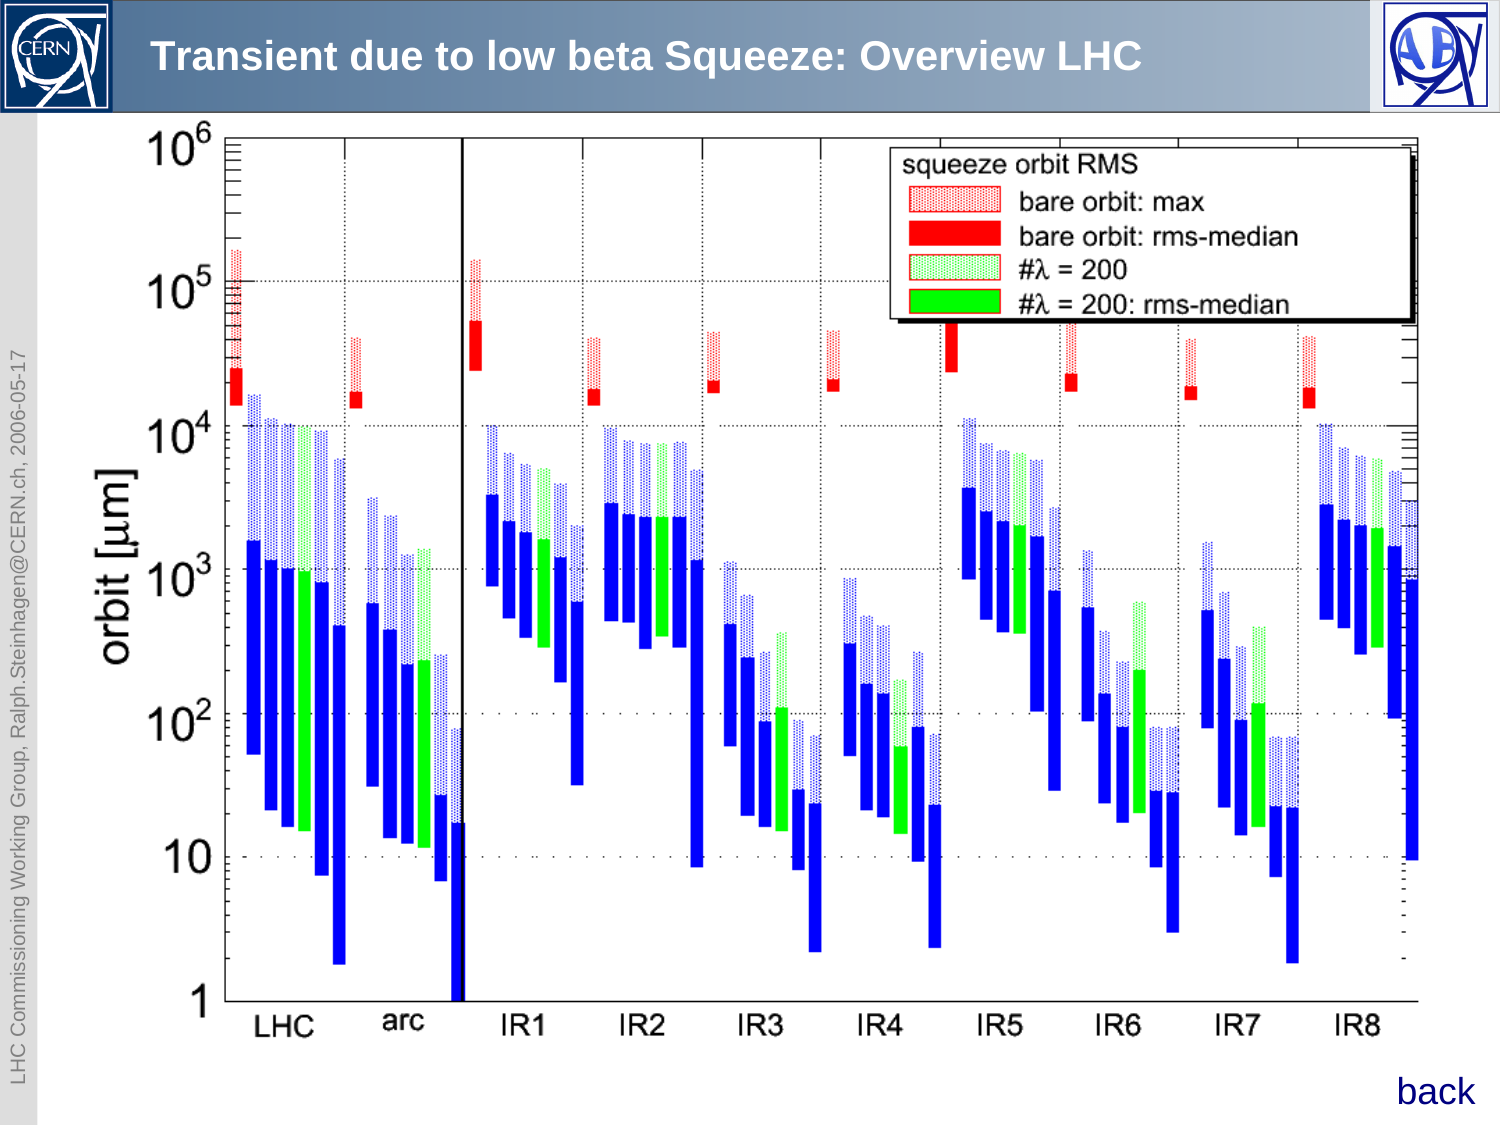

# Transient due to low beta Squeeze: Overview LHC
back